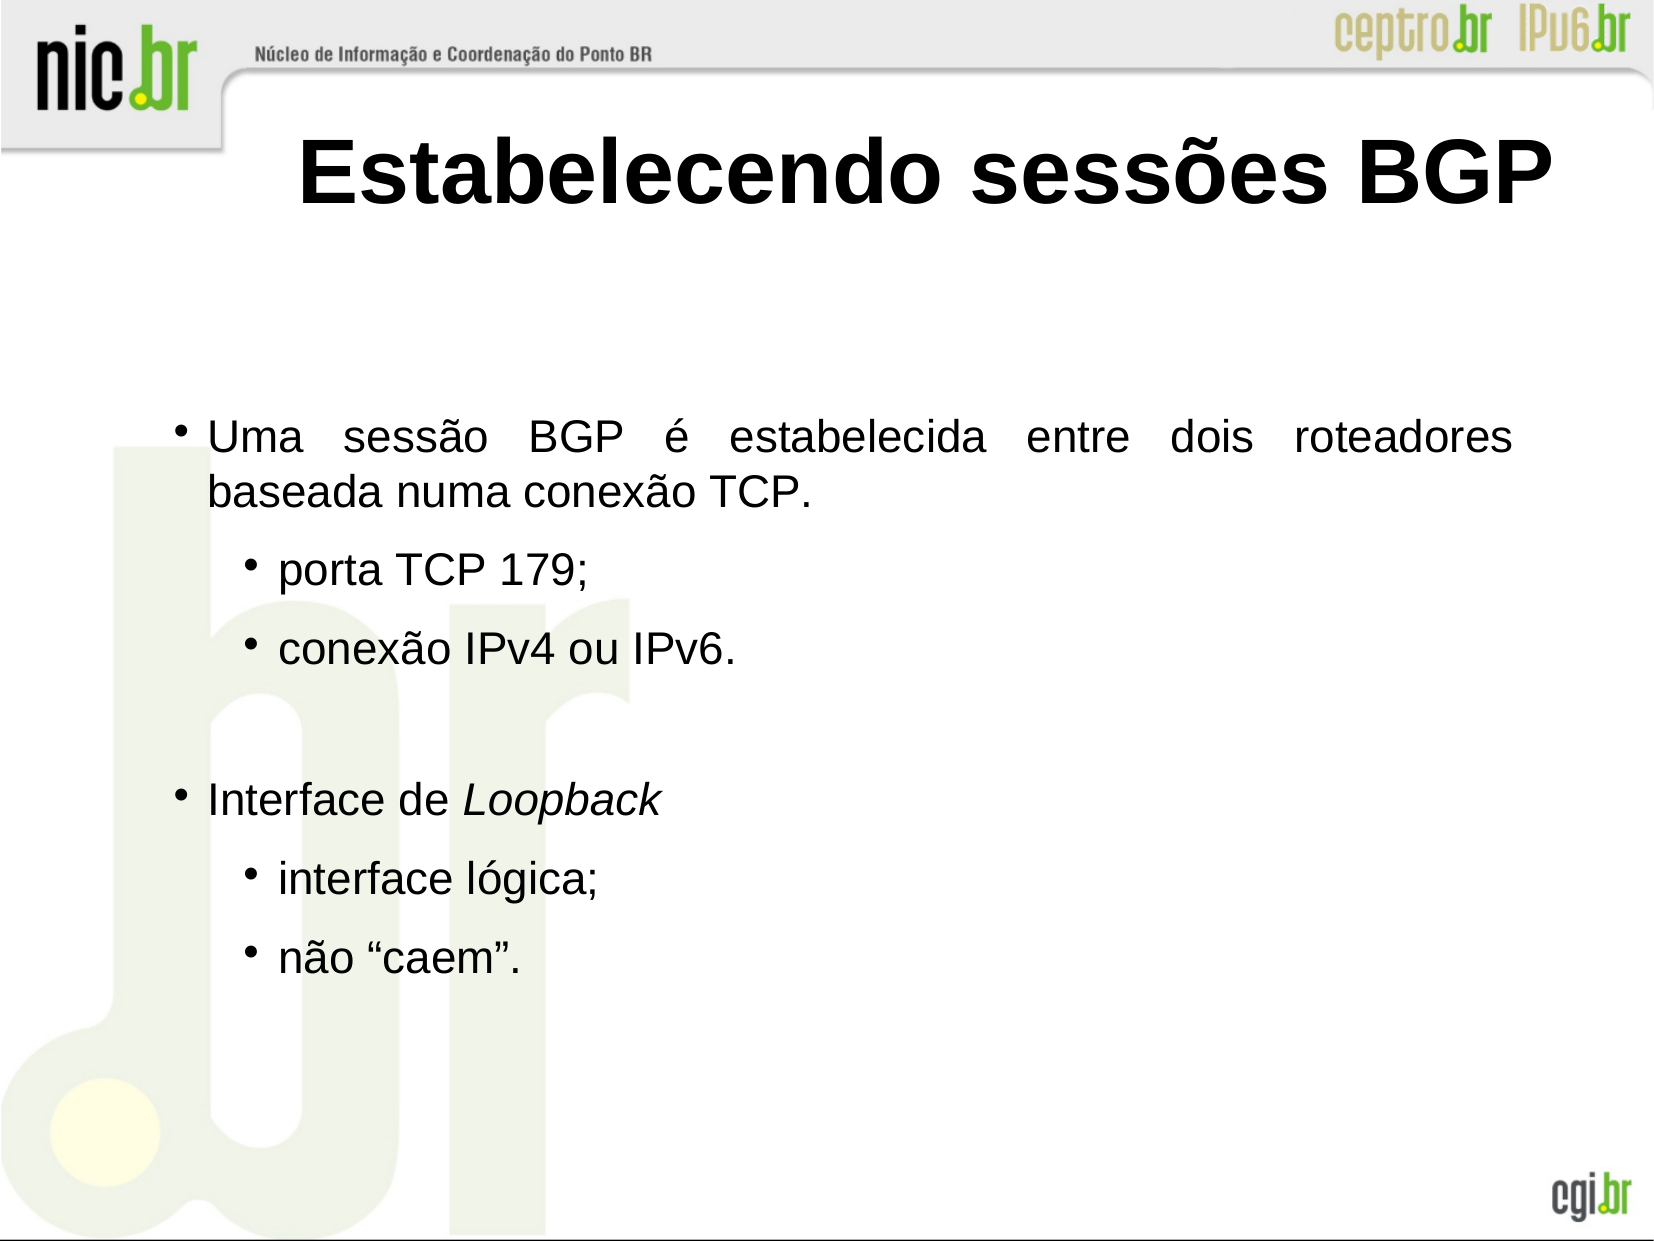

Estabelecendo sessões BGP
Uma sessão BGP é estabelecida entre dois roteadores baseada numa conexão TCP.
porta TCP 179;
conexão IPv4 ou IPv6.
Interface de Loopback
interface lógica;
não “caem”.